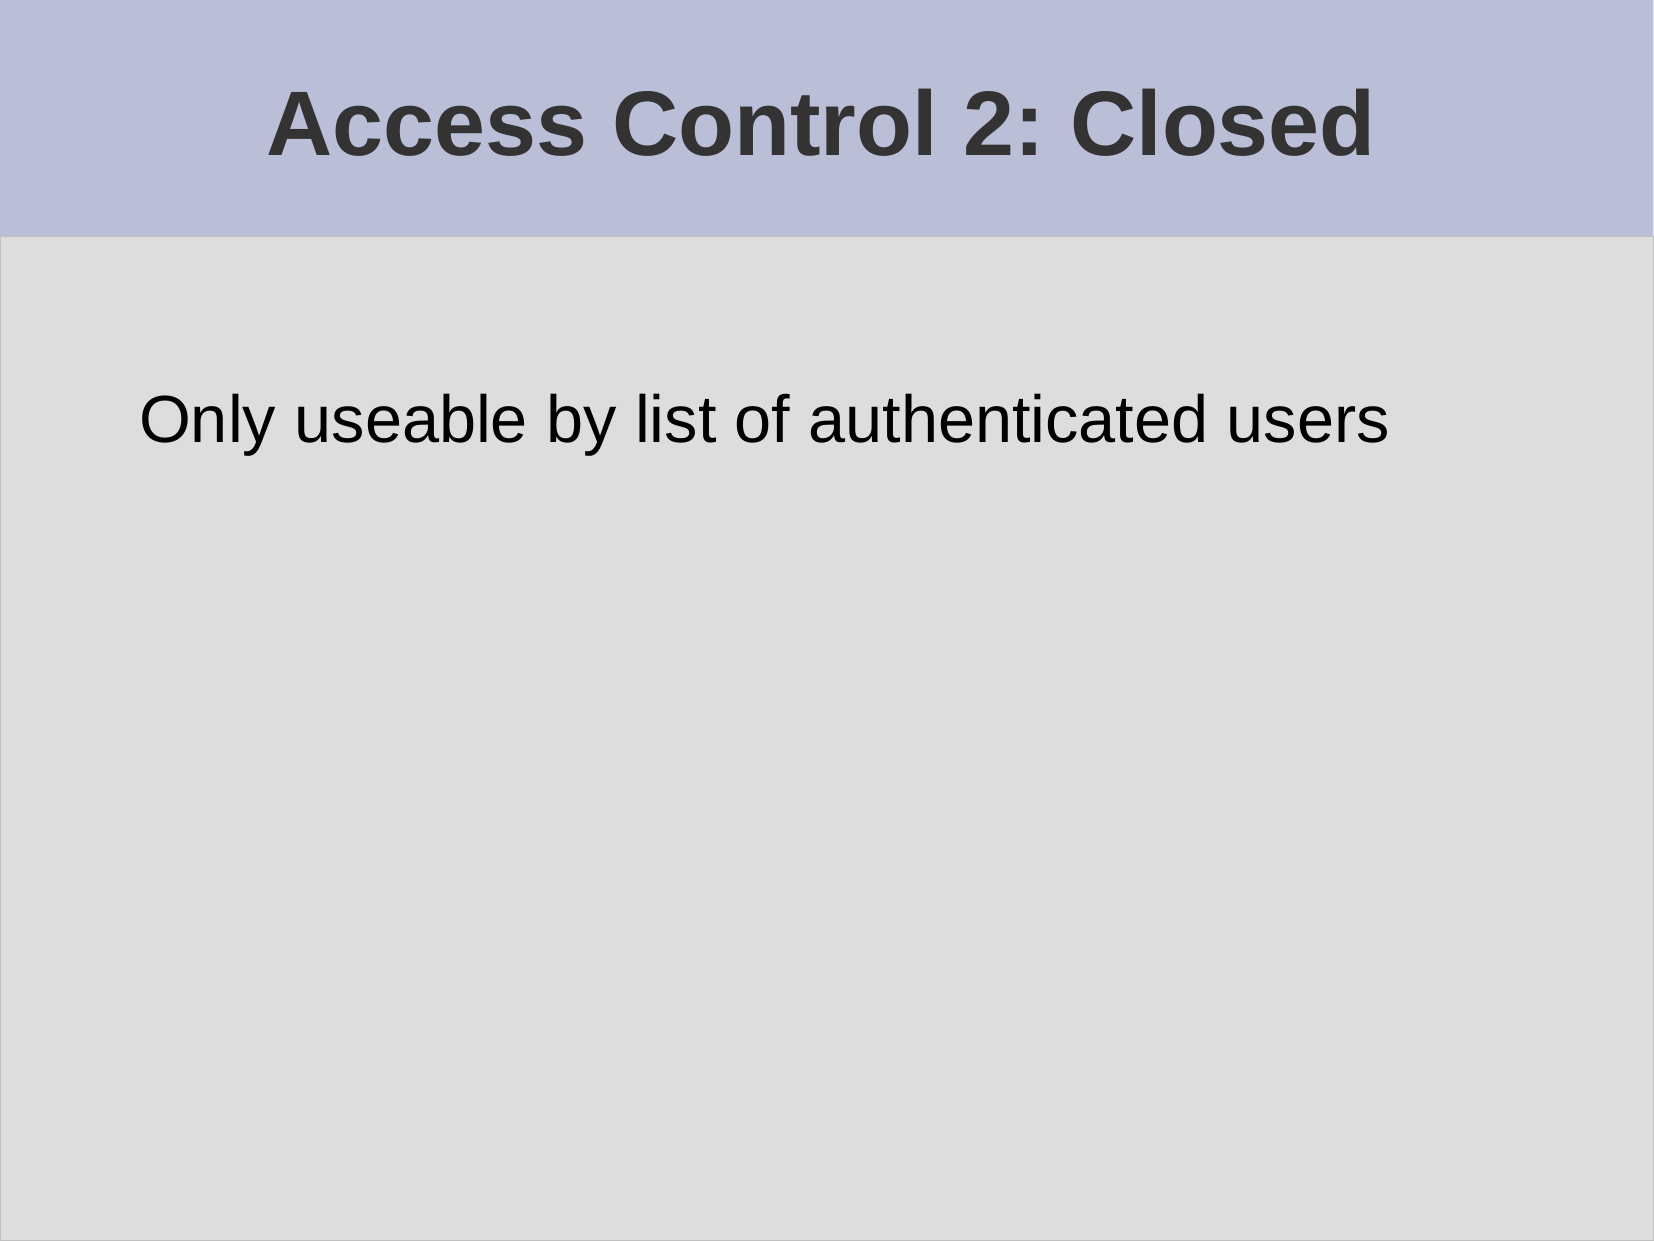

Access Control 2: Closed
# Only useable by list of authenticated users